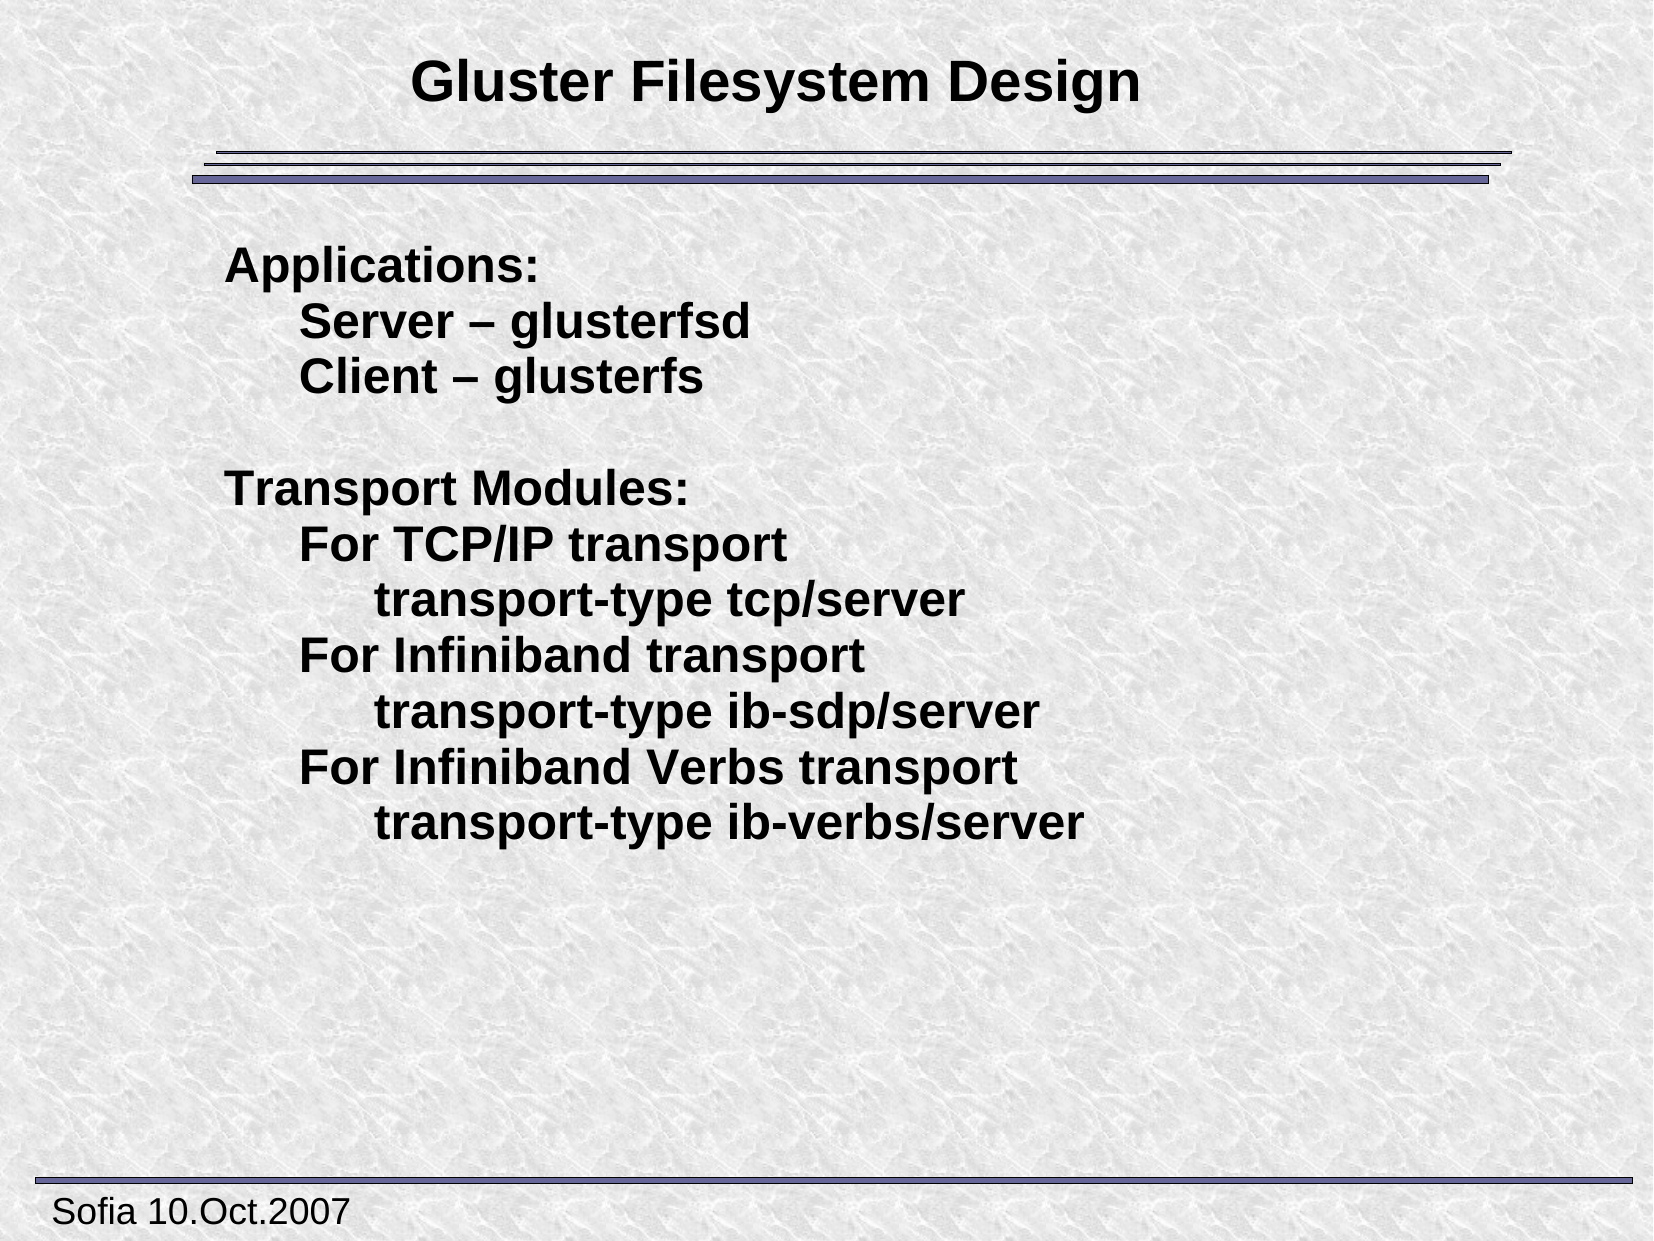

Gluster Filesystem Design
Applications:
	Server – glusterfsd
	Client – glusterfs
Transport Modules:
	For TCP/IP transport
		transport-type tcp/server
	For Infiniband transport
		transport-type ib-sdp/server
	For Infiniband Verbs transport
		transport-type ib-verbs/server
Sofia 10.Oct.2007